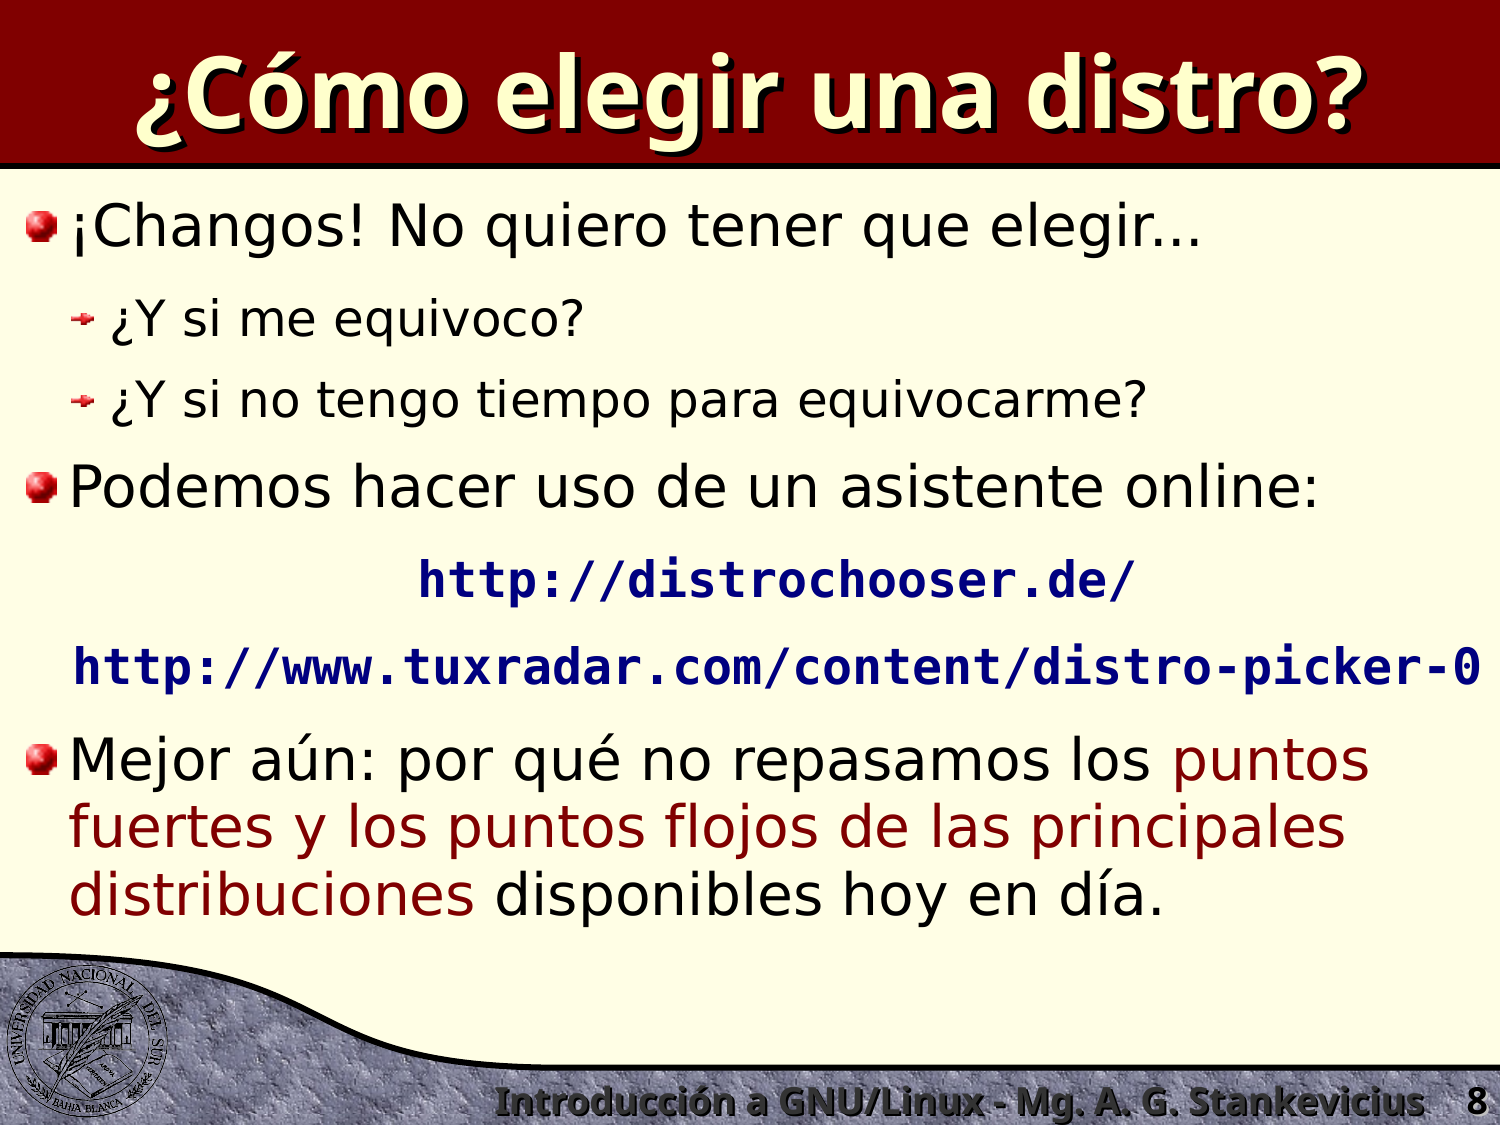

# ¿Cómo elegir una distro?
¡Changos! No quiero tener que elegir...
¿Y si me equivoco?
¿Y si no tengo tiempo para equivocarme?
Podemos hacer uso de un asistente online:
http://distrochooser.de/
http://www.tuxradar.com/content/distro-picker-0
Mejor aún: por qué no repasamos los puntos fuertes y los puntos flojos de las principales distribuciones disponibles hoy en día.
8